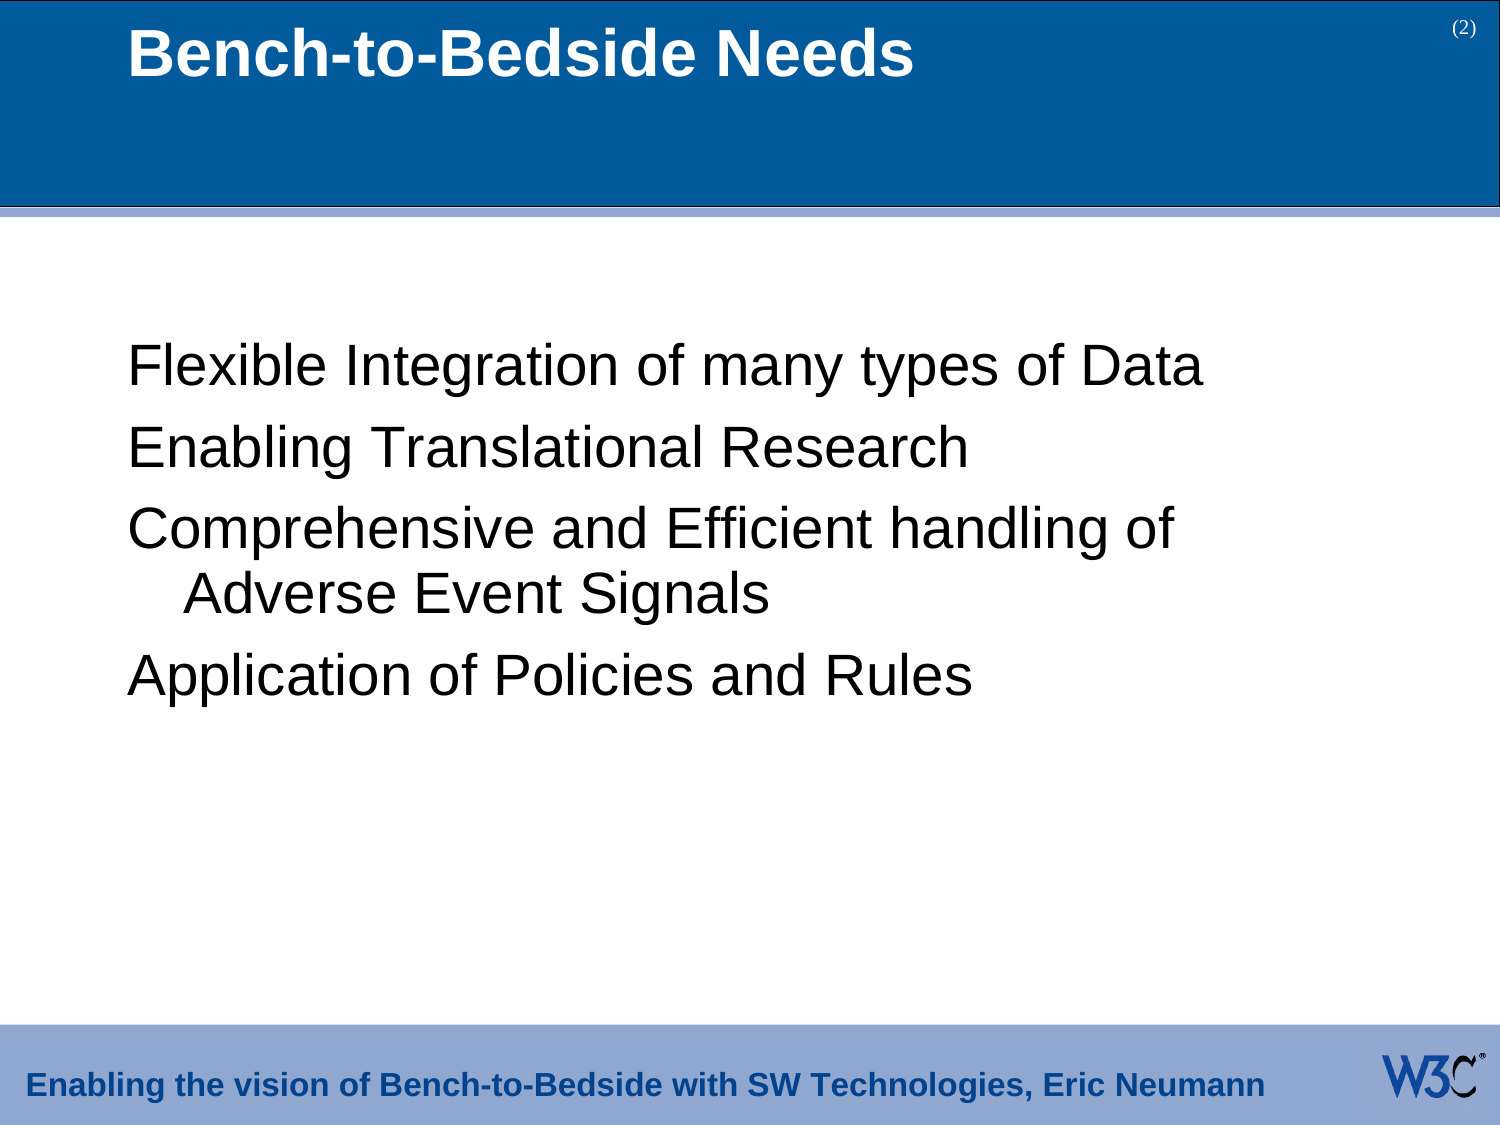

# Bench-to-Bedside Needs
Flexible Integration of many types of Data
Enabling Translational Research
Comprehensive and Efficient handling of Adverse Event Signals
Application of Policies and Rules